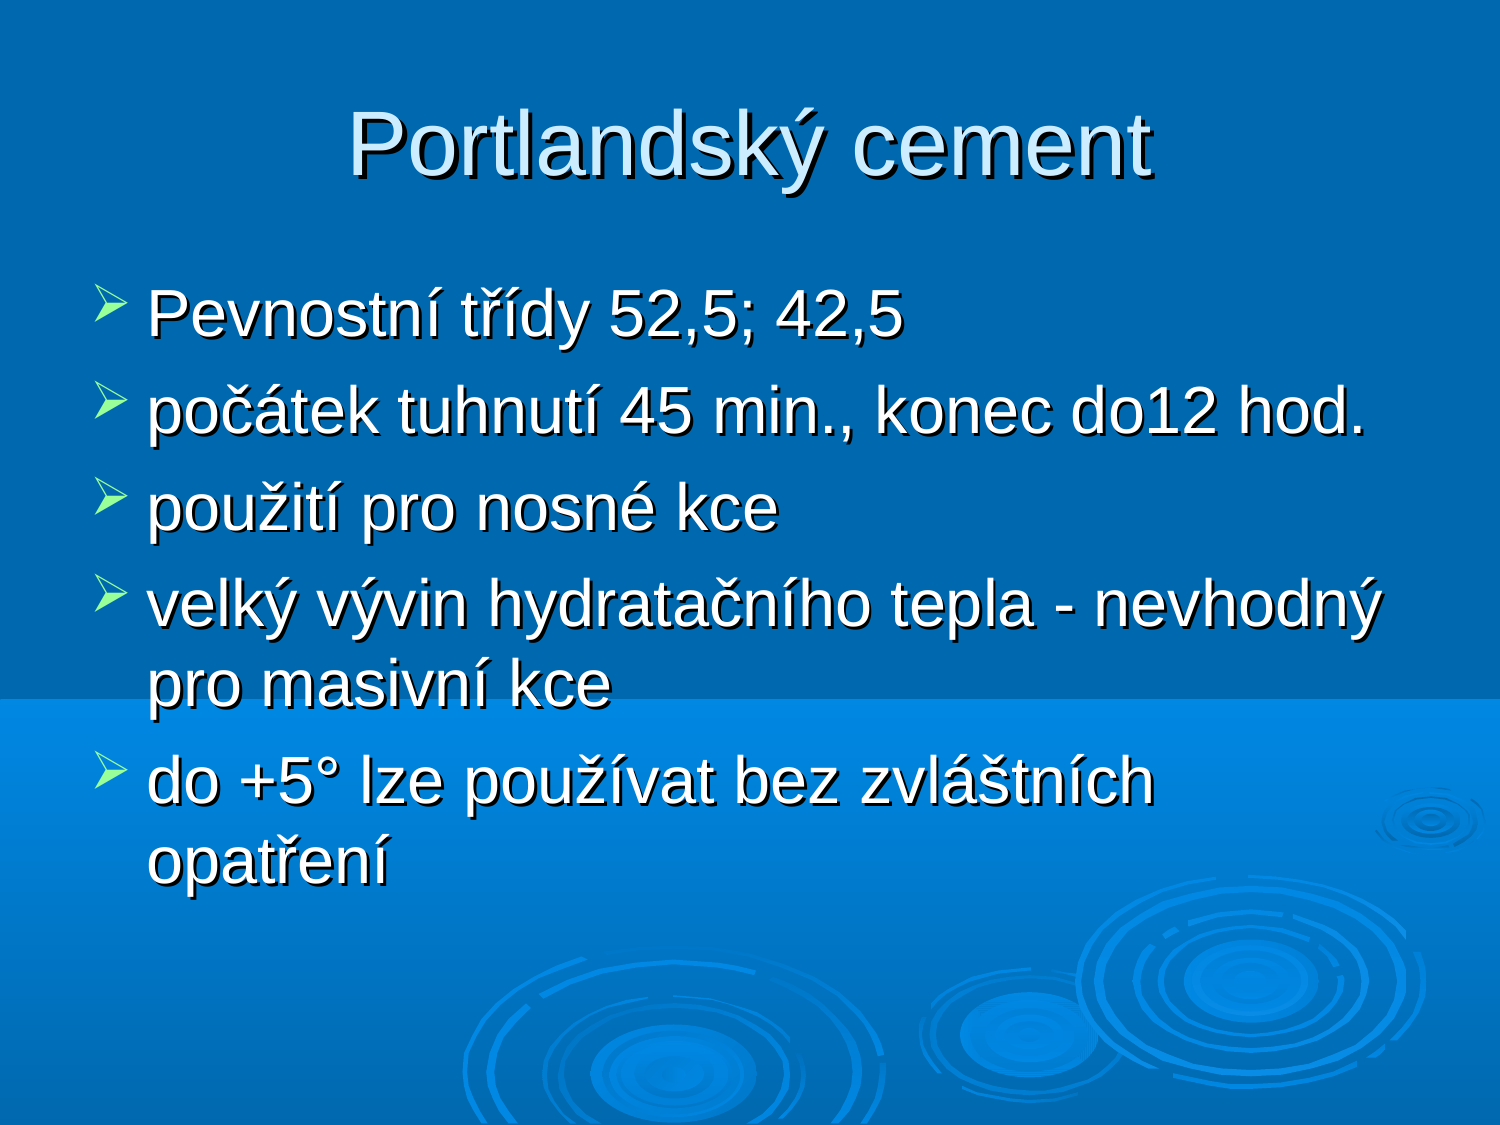

# Portlandský cement
Pevnostní třídy 52,5; 42,5
počátek tuhnutí 45 min., konec do12 hod.
použití pro nosné kce
velký vývin hydratačního tepla - nevhodný pro masivní kce
do +5° lze používat bez zvláštních opatření